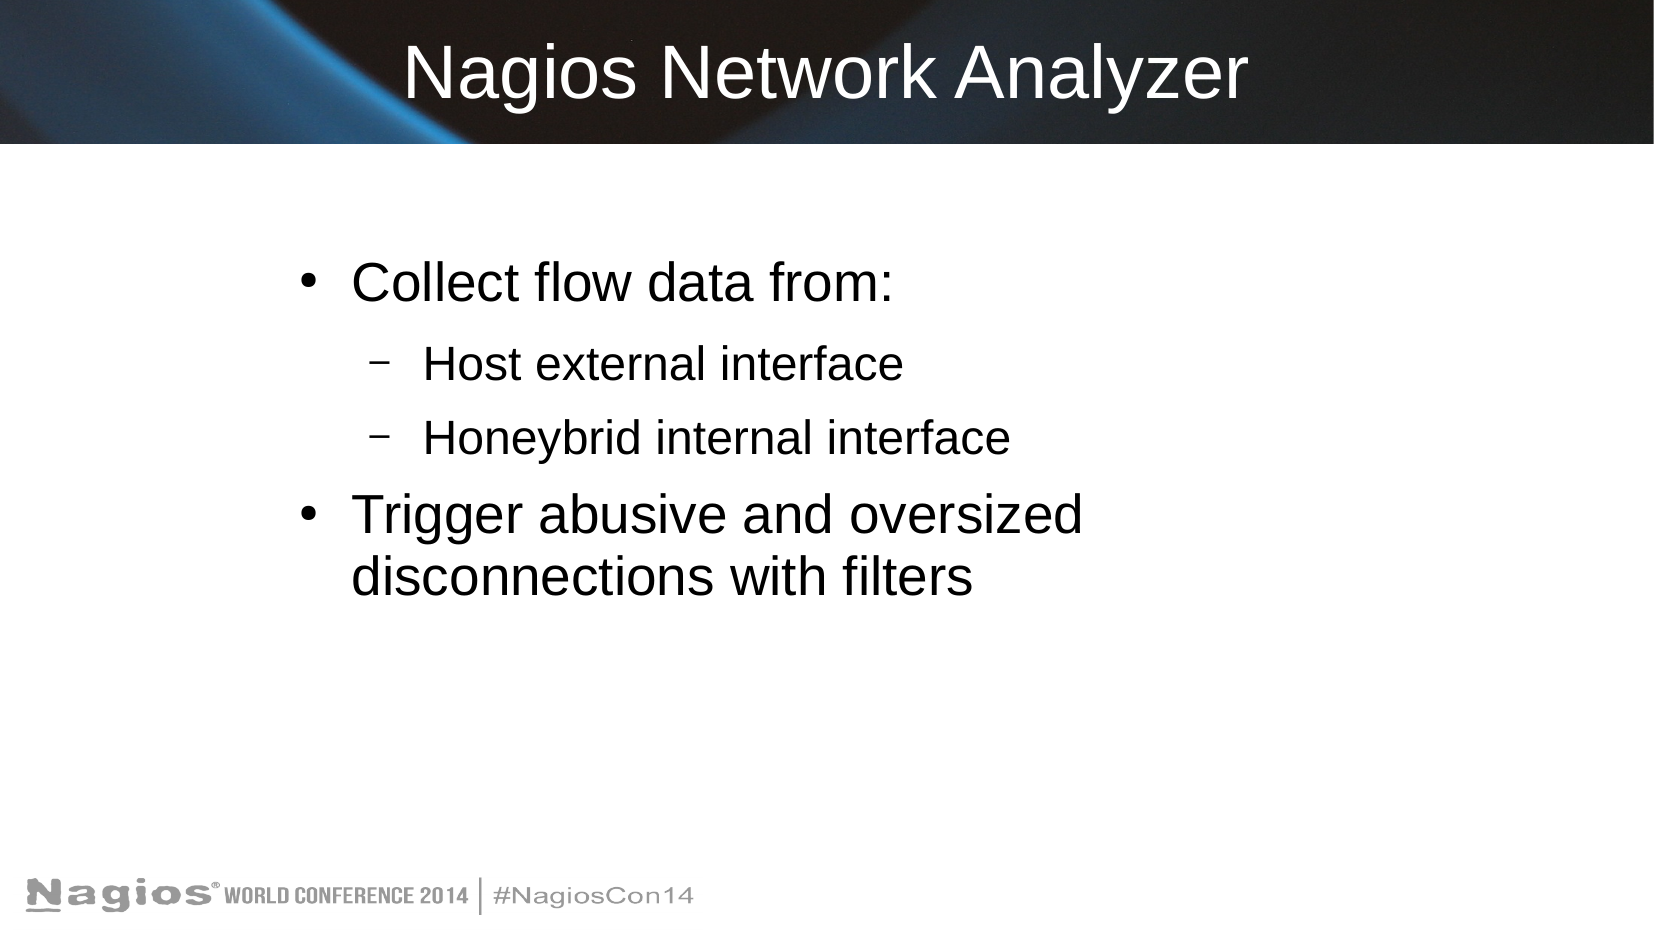

# Nagios Network Analyzer
Collect flow data from:
Host external interface
Honeybrid internal interface
Trigger abusive and oversized disconnections with filters